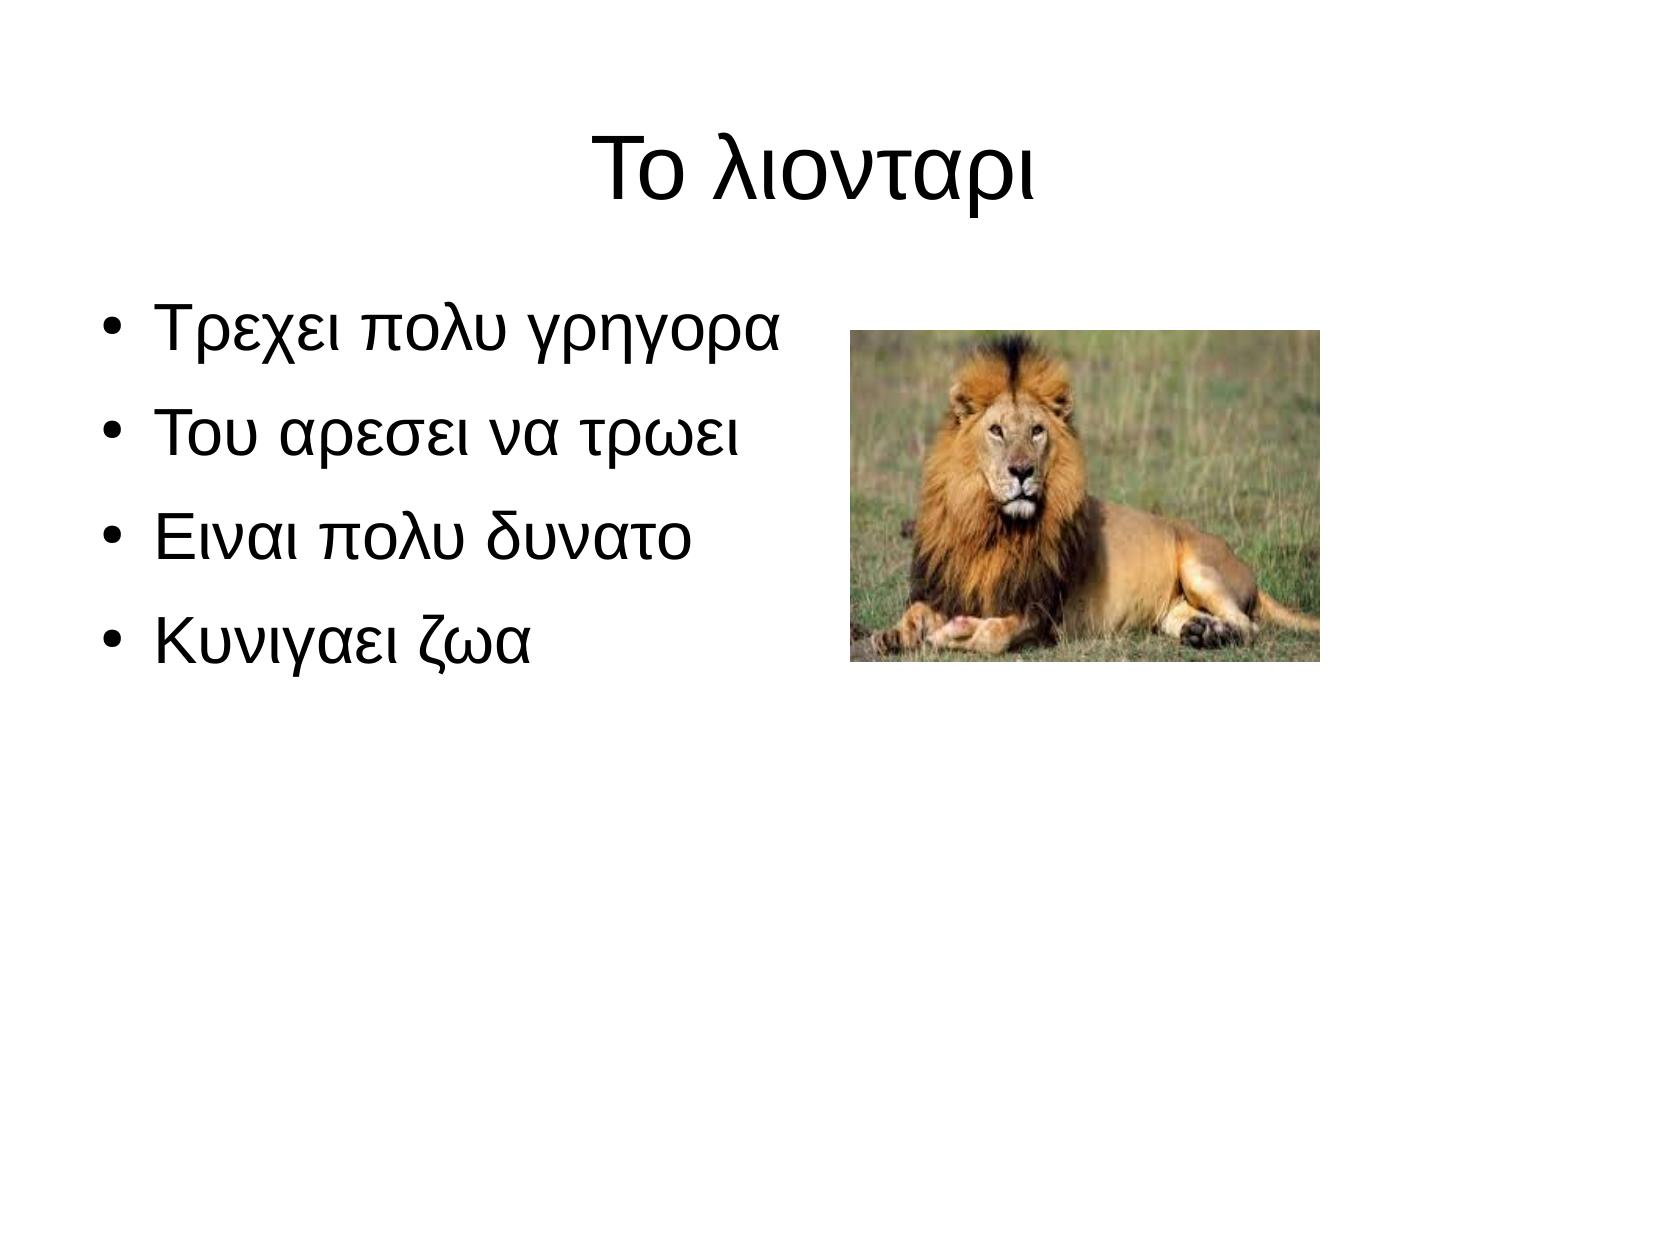

# Το λιονταρι
Τρεχει πολυ γρηγορα
Του αρεσει να τρωει
Ειναι πολυ δυνατο
Κυνιγαει ζωα